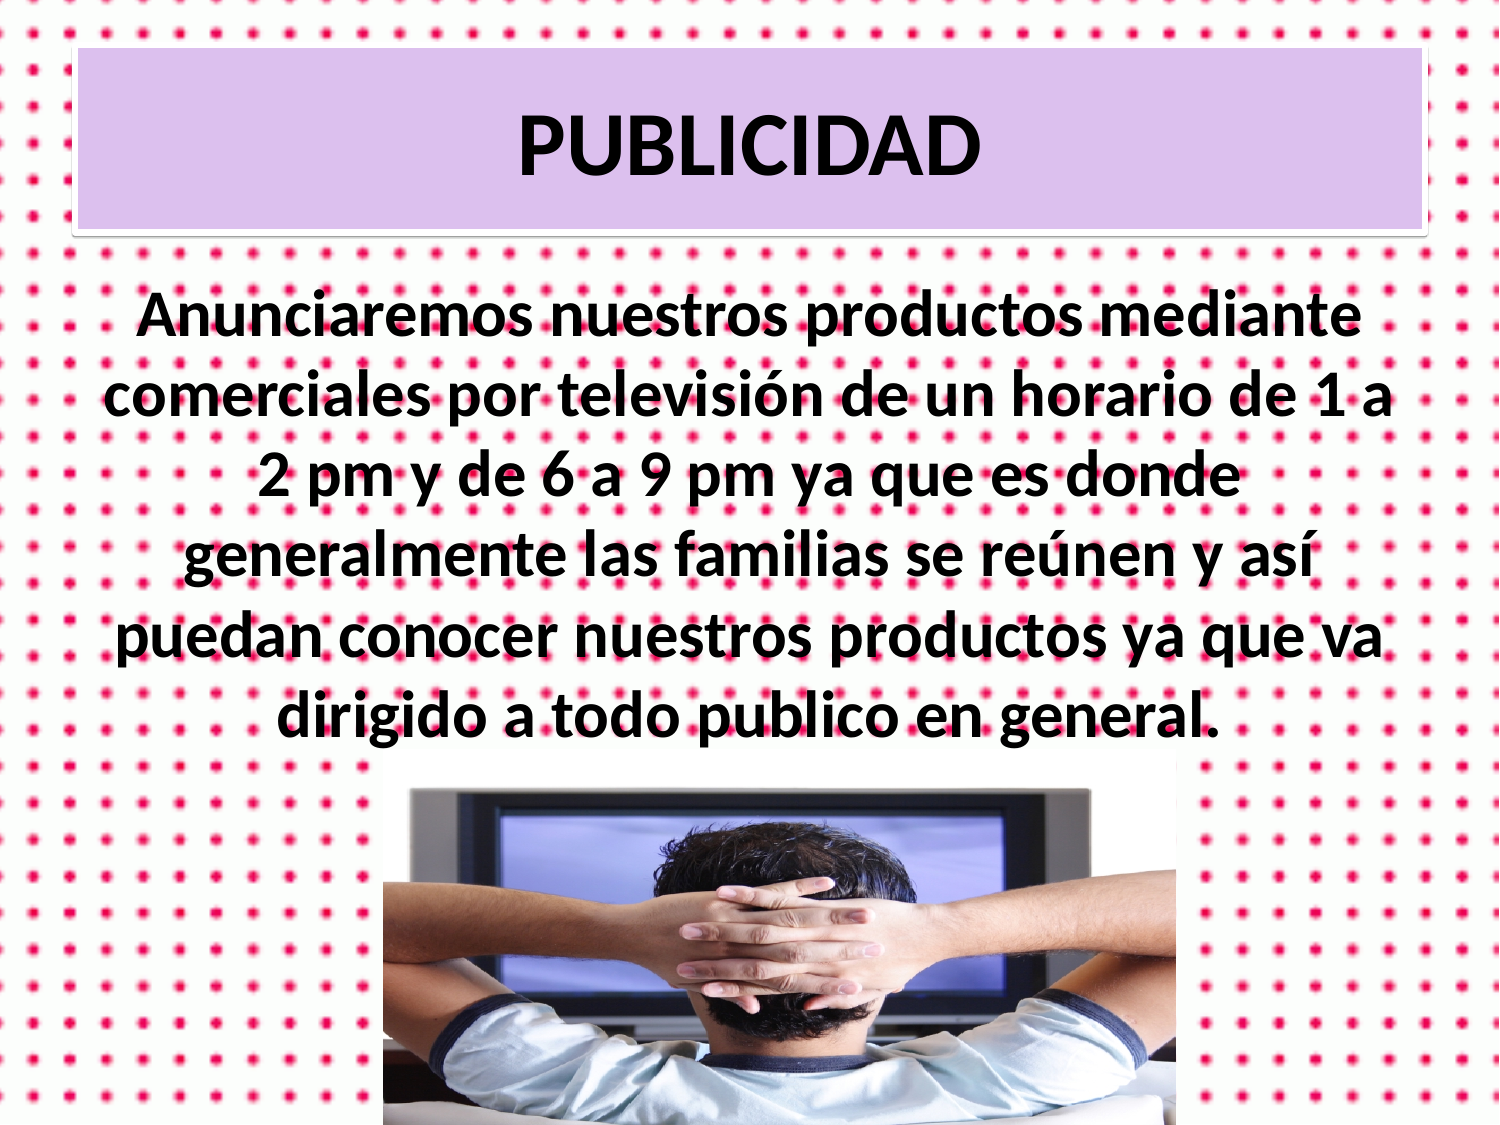

# Publicidad
Anunciaremos nuestros productos mediante comerciales por televisión de un horario de 1 a 2 pm y de 6 a 9 pm ya que es donde generalmente las familias se reúnen y así puedan conocer nuestros productos ya que va dirigido a todo publico en general.